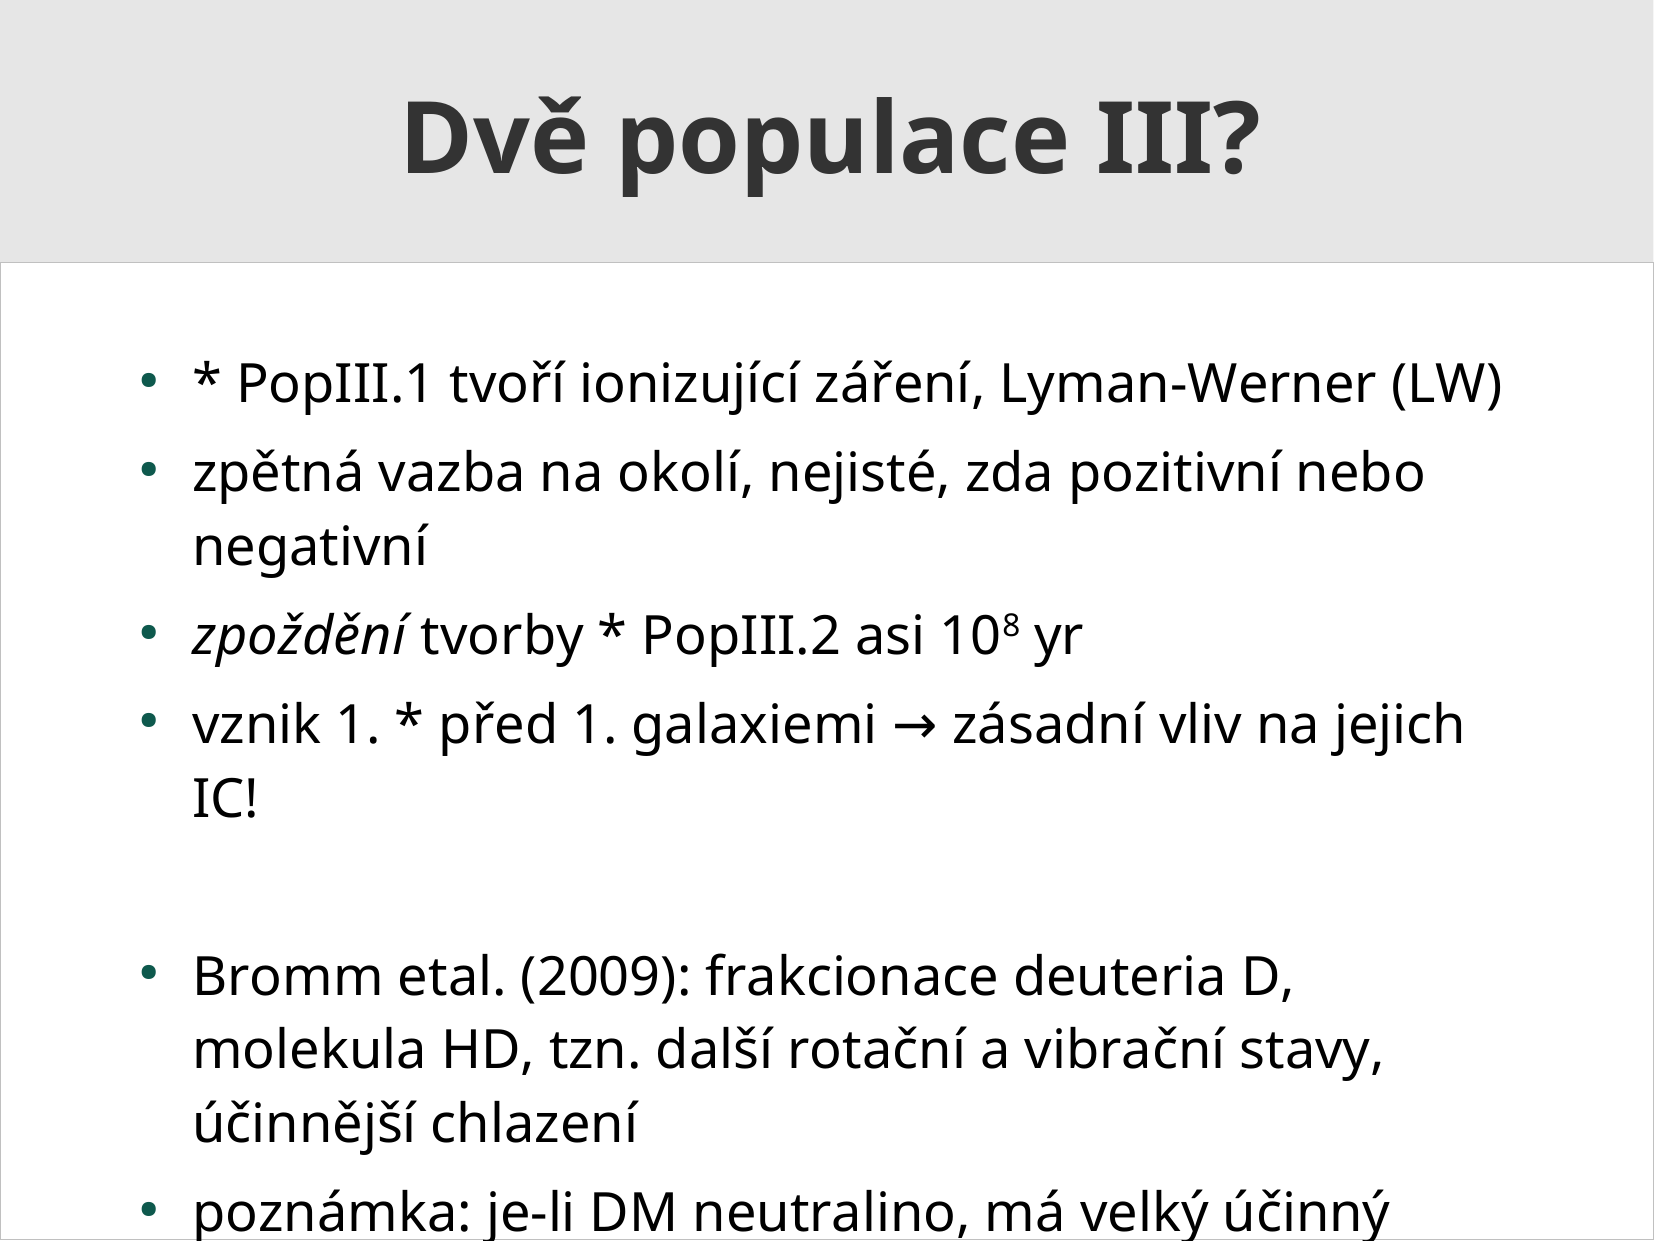

# Dvě populace III?
* PopIII.1 tvoří ionizující záření, Lyman-Werner (LW)
zpětná vazba na okolí, nejisté, zda pozitivní nebo negativní
zpoždění tvorby * PopIII.2 asi 108 yr
vznik 1. * před 1. galaxiemi → zásadní vliv na jejich IC!
Bromm etal. (2009): frakcionace deuteria D, molekula HD, tzn. další rotační a vibrační stavy, účinnější chlazení
poznámka: je-li DM neutralino, má velký účinný průřez pro anihilaci, materializace párů jiných částic